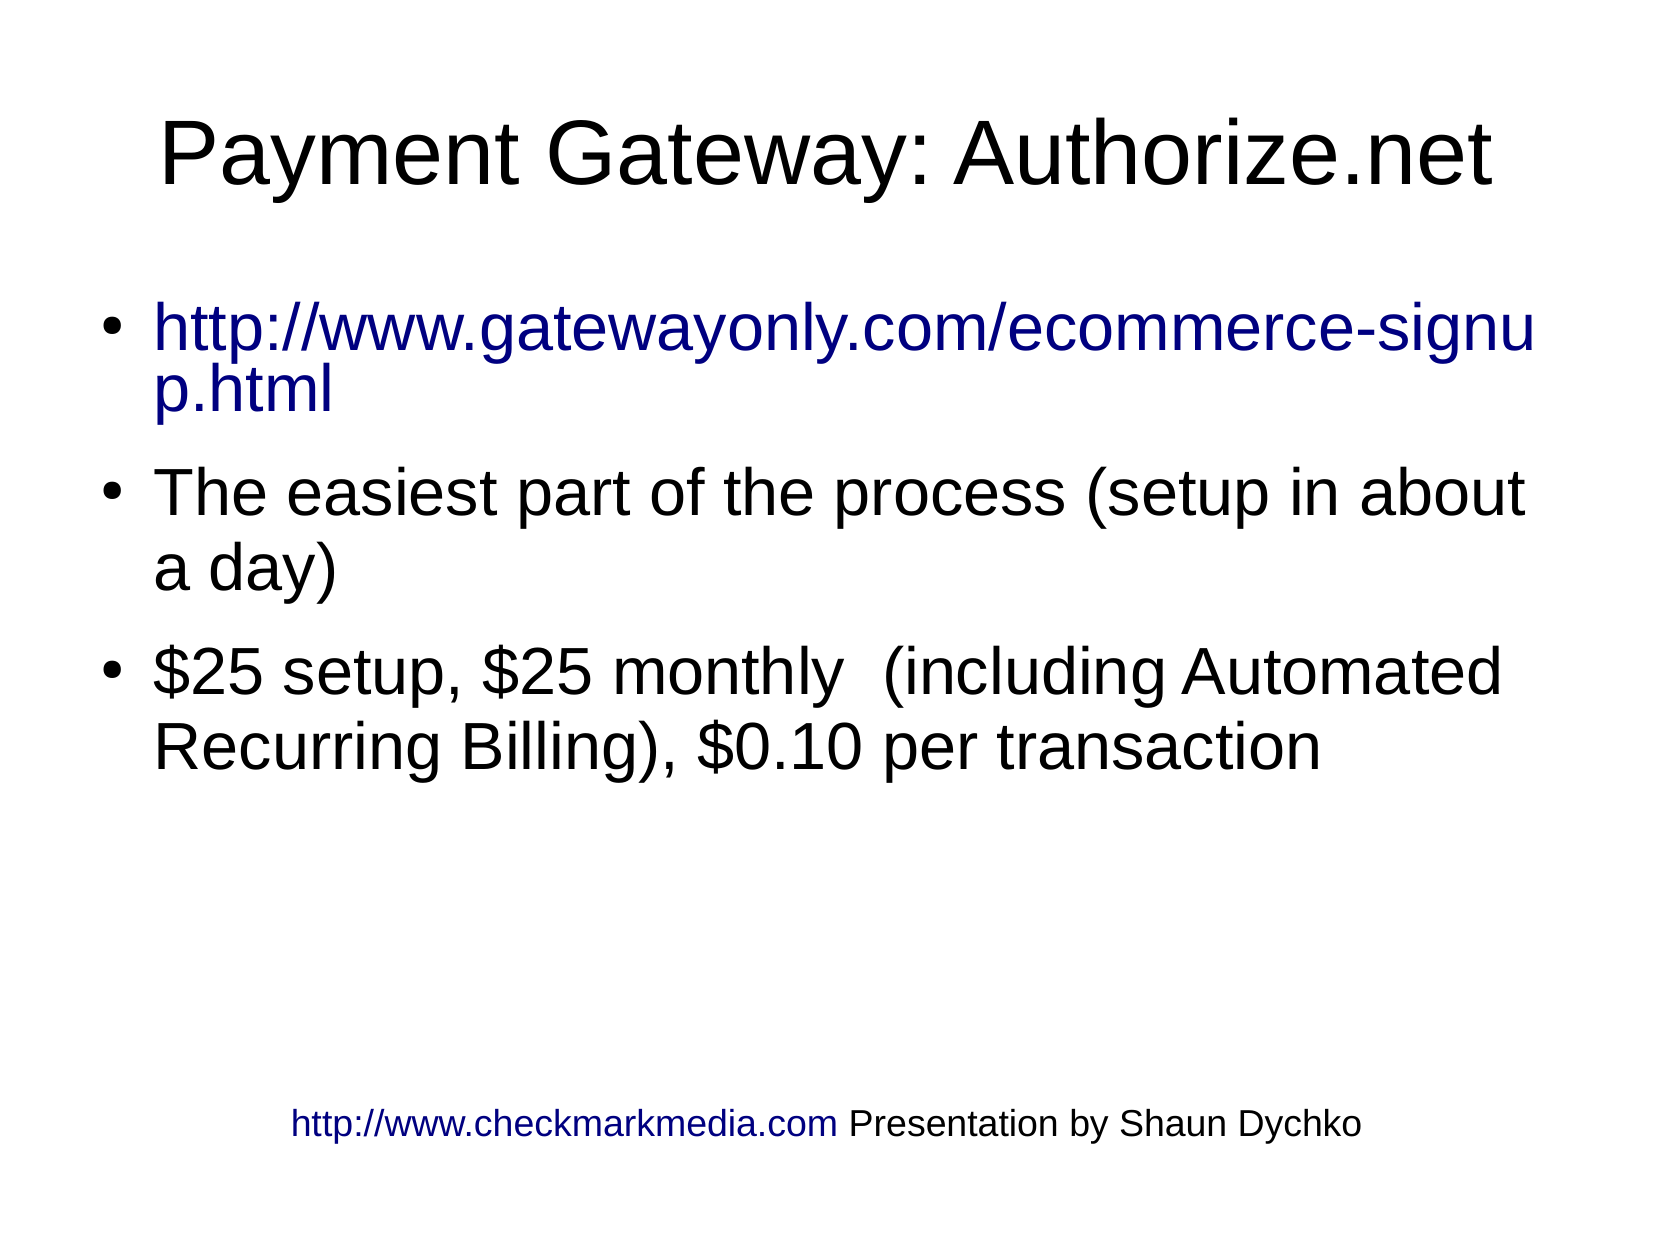

# Payment Gateway: Authorize.net
http://www.gatewayonly.com/ecommerce-signup.html
The easiest part of the process (setup in about a day)
$25 setup, $25 monthly (including Automated Recurring Billing), $0.10 per transaction
http://www.checkmarkmedia.com Presentation by Shaun Dychko